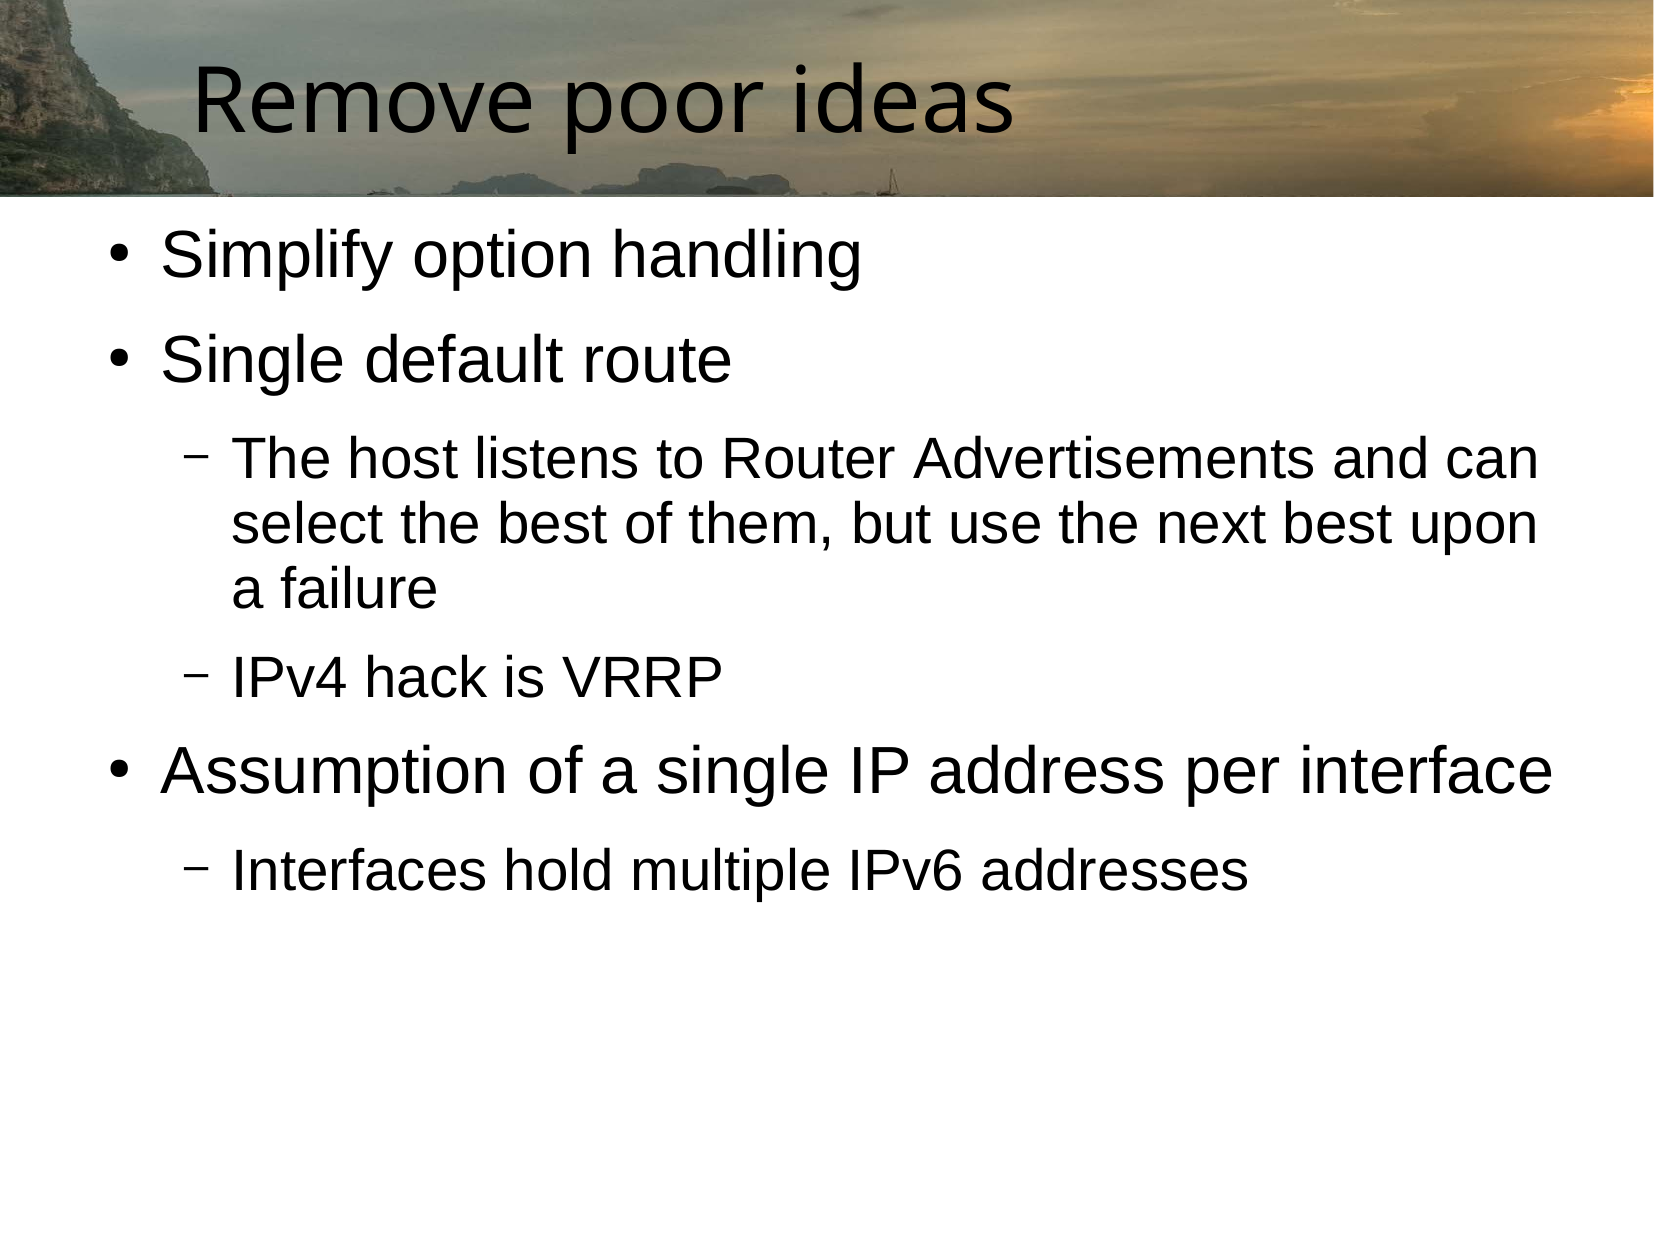

# Remove poor ideas
Simplify option handling
Single default route
The host listens to Router Advertisements and can select the best of them, but use the next best upon a failure
IPv4 hack is VRRP
Assumption of a single IP address per interface
Interfaces hold multiple IPv6 addresses